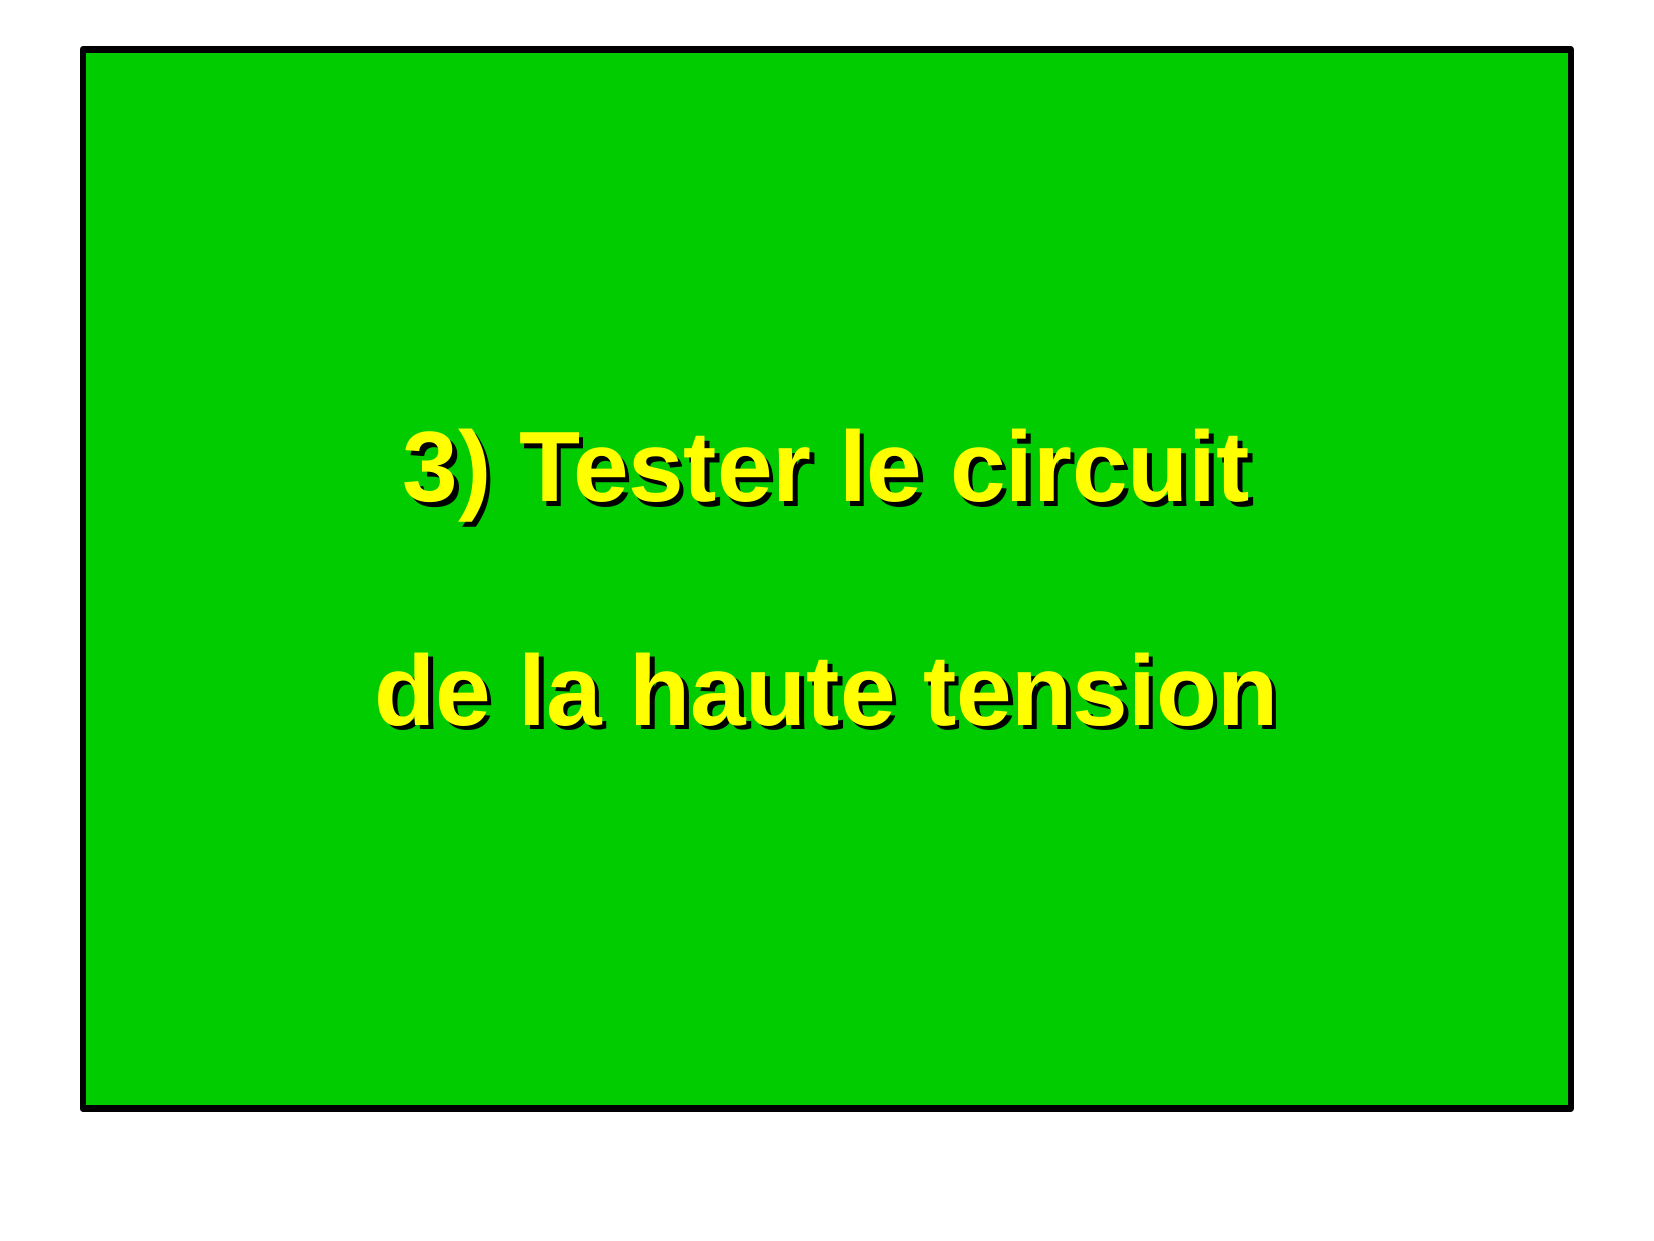

# 3) Tester le circuit de la haute tension